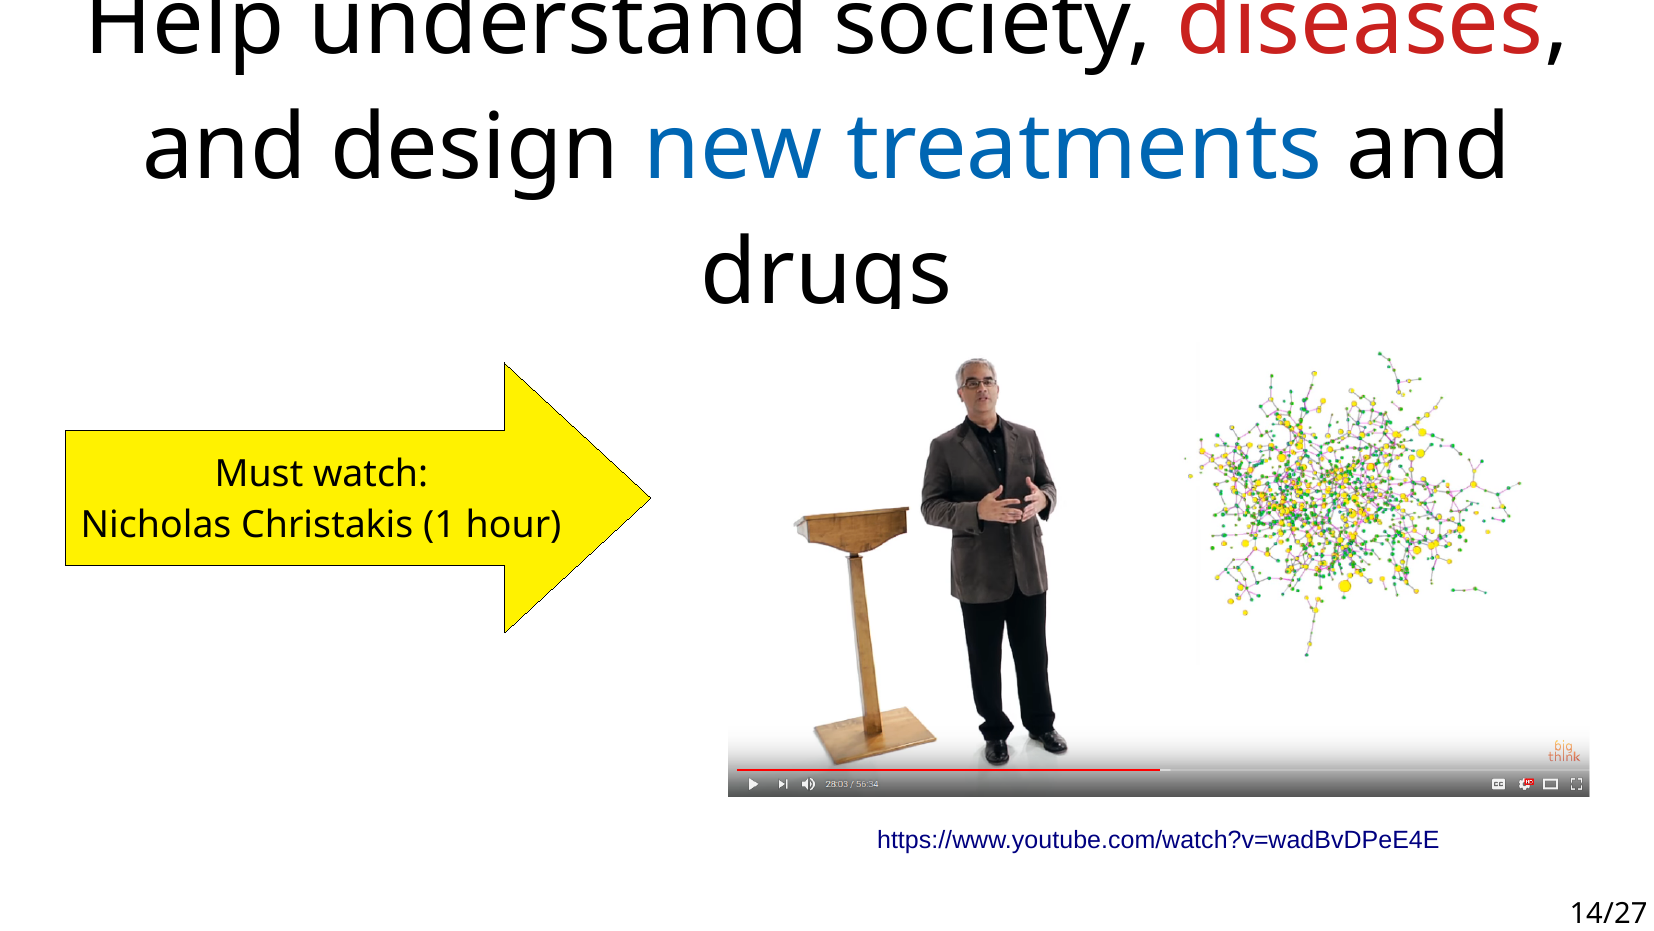

# Help understand society, diseases, and design new treatments and drugs
Must watch:
Nicholas Christakis (1 hour)
https://www.youtube.com/watch?v=wadBvDPeE4E
14